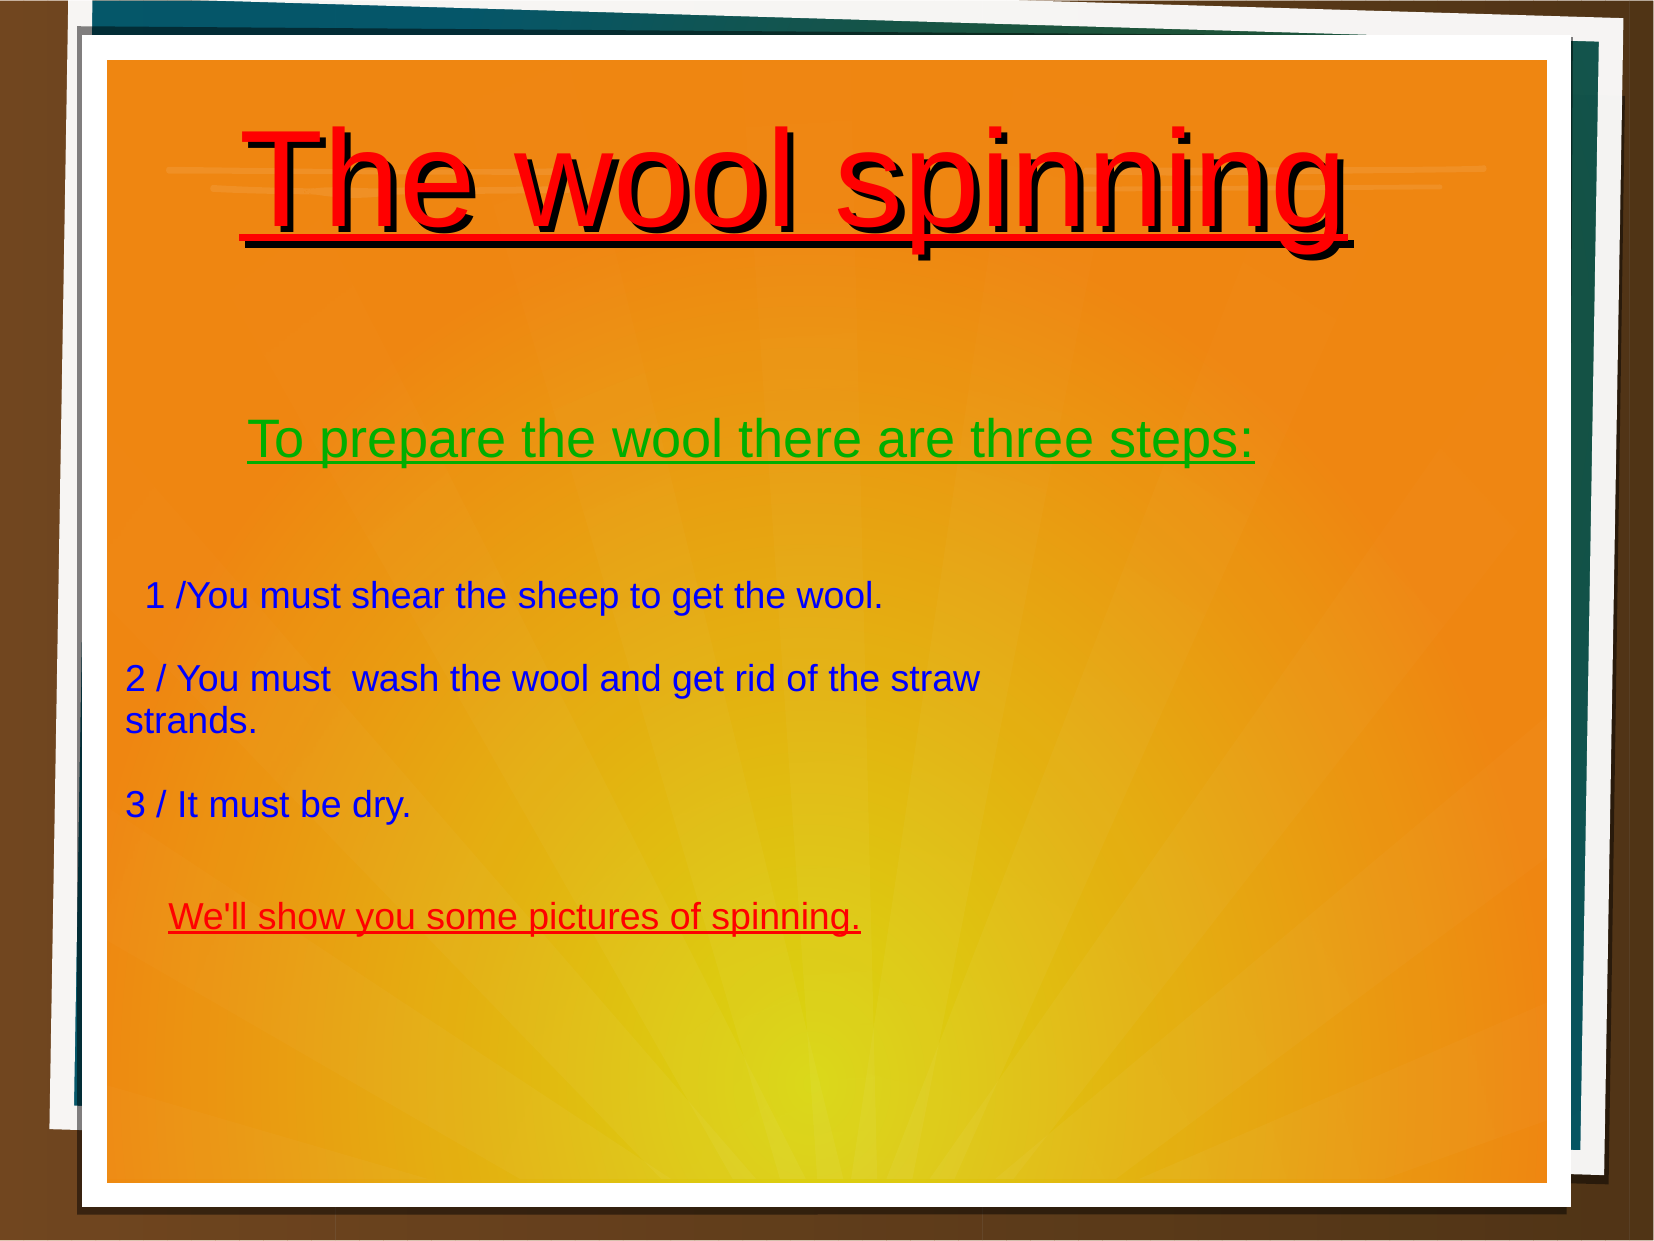

The wool spinning
To prepare the wool there are three steps:
1 /You must shear the sheep to get the wool.
2 / You must wash the wool and get rid of the straw strands.
3 / It must be dry.
We'll show you some pictures of spinning.